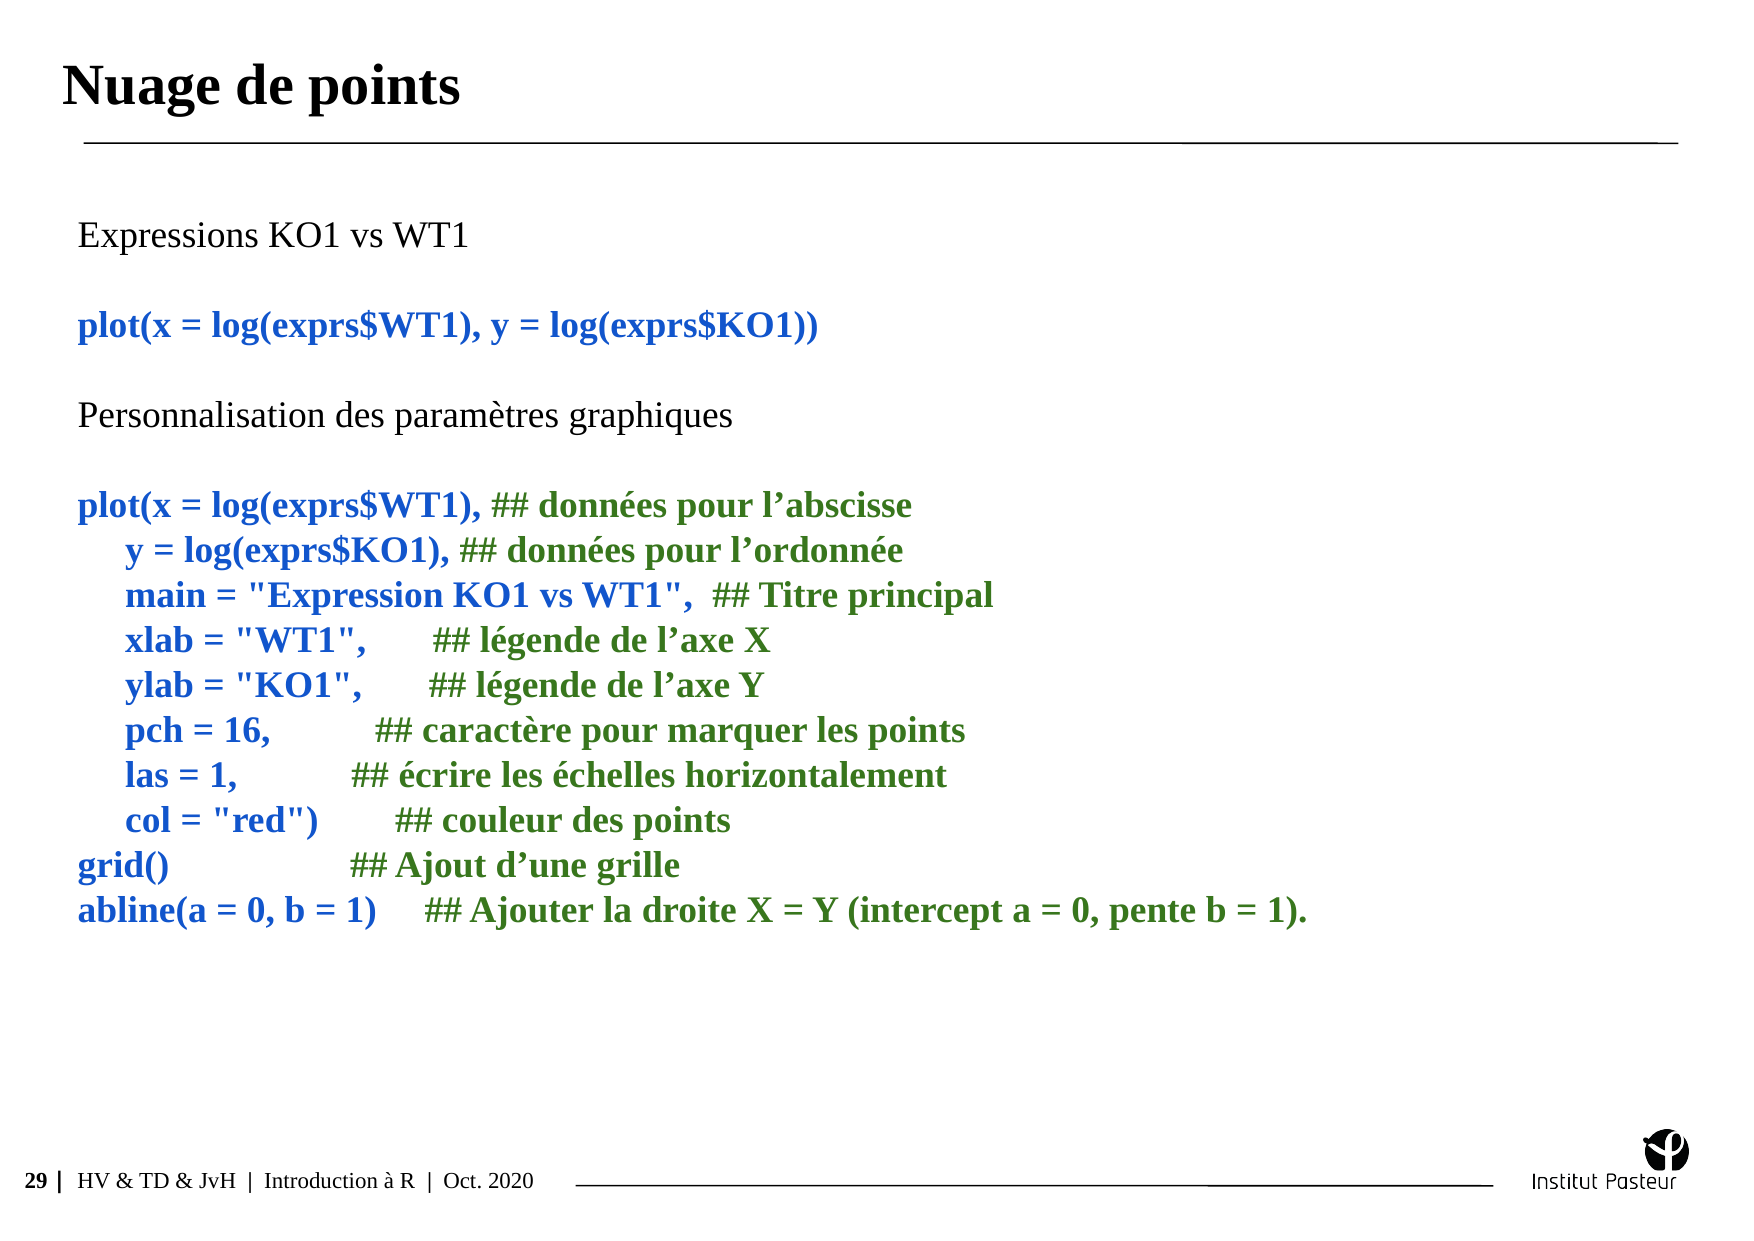

Nuage de points
# Expressions KO1 vs WT1
plot(x = log(exprs$WT1), y = log(exprs$KO1))
Personnalisation des paramètres graphiques
plot(x = log(exprs$WT1), ## données pour l’abscisse
 y = log(exprs$KO1), ## données pour l’ordonnée
 main = "Expression KO1 vs WT1", ## Titre principal
 xlab = "WT1", ## légende de l’axe X
 ylab = "KO1", ## légende de l’axe Y
     pch = 16, ## caractère pour marquer les points
     las = 1, ## écrire les échelles horizontalement
 col = "red") ## couleur des points
grid() ## Ajout d’une grille
abline(a = 0, b = 1) ## Ajouter la droite X = Y (intercept a = 0, pente b = 1).